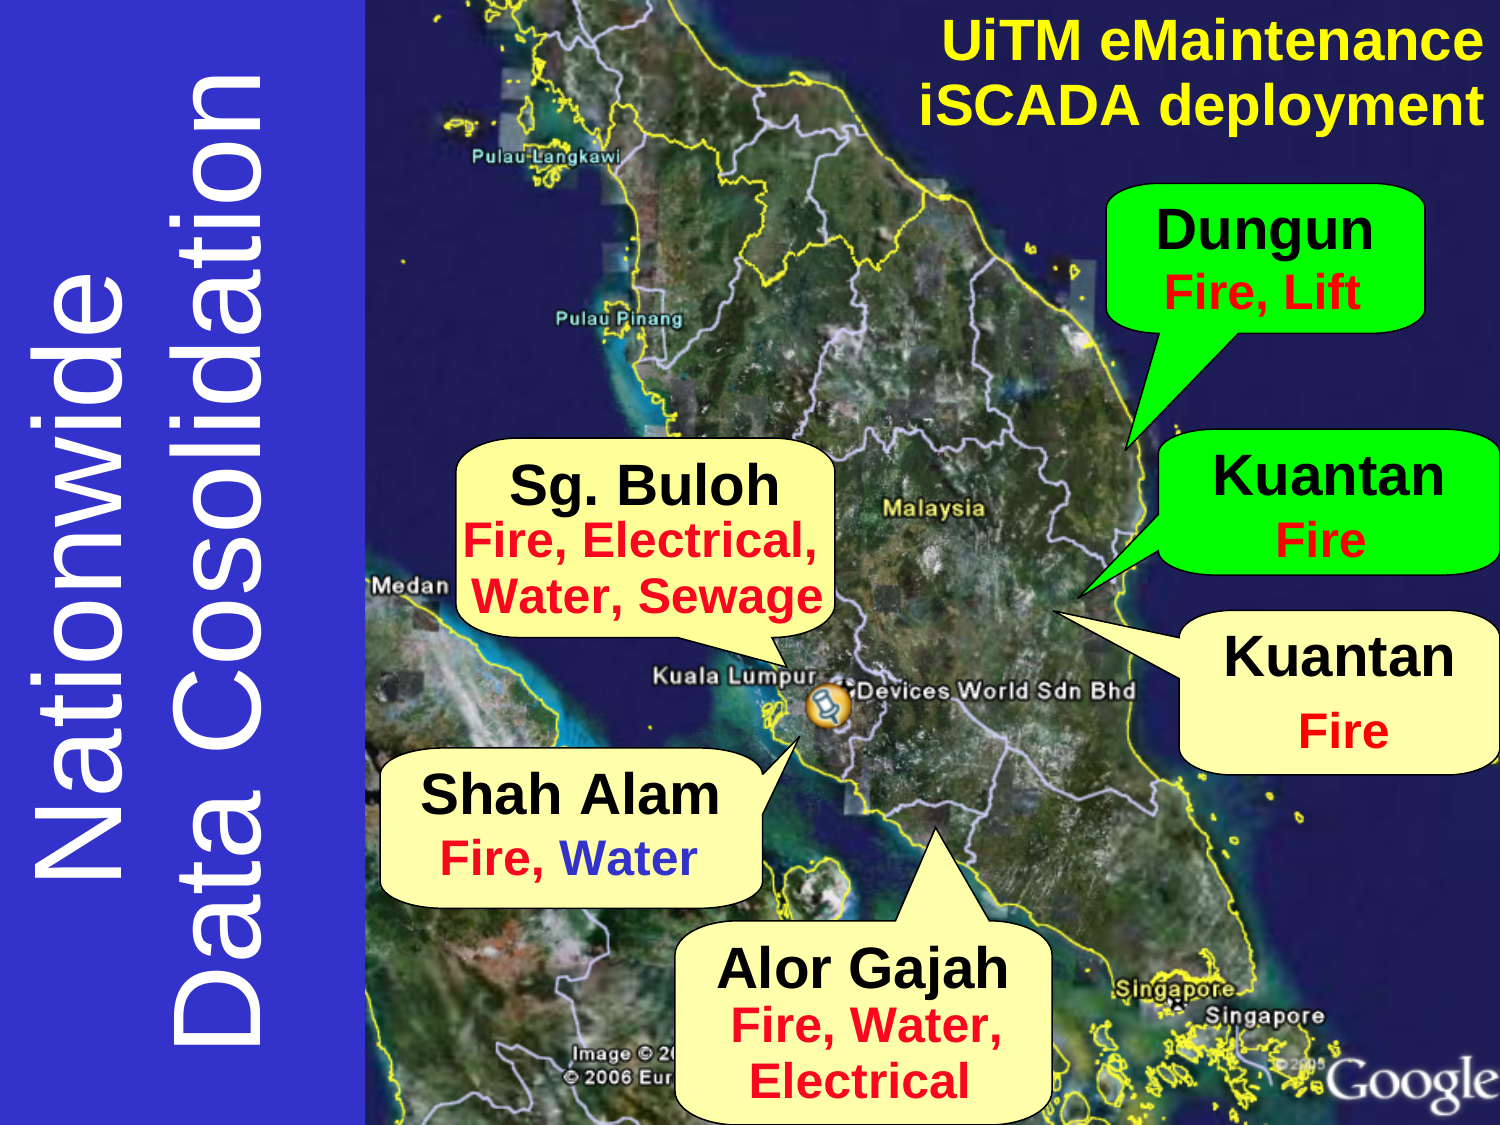

UiTM eMaintenance iSCADA deployment
Dungun
Fire, Lift
Nationwide
Data Cosolidation
Kuantan
Sg. Buloh
Fire
Fire, Electrical,
Water, Sewage
Kuantan
Fire
Shah Alam
Fire, Water
Alor Gajah
Fire, Water,
Electrical